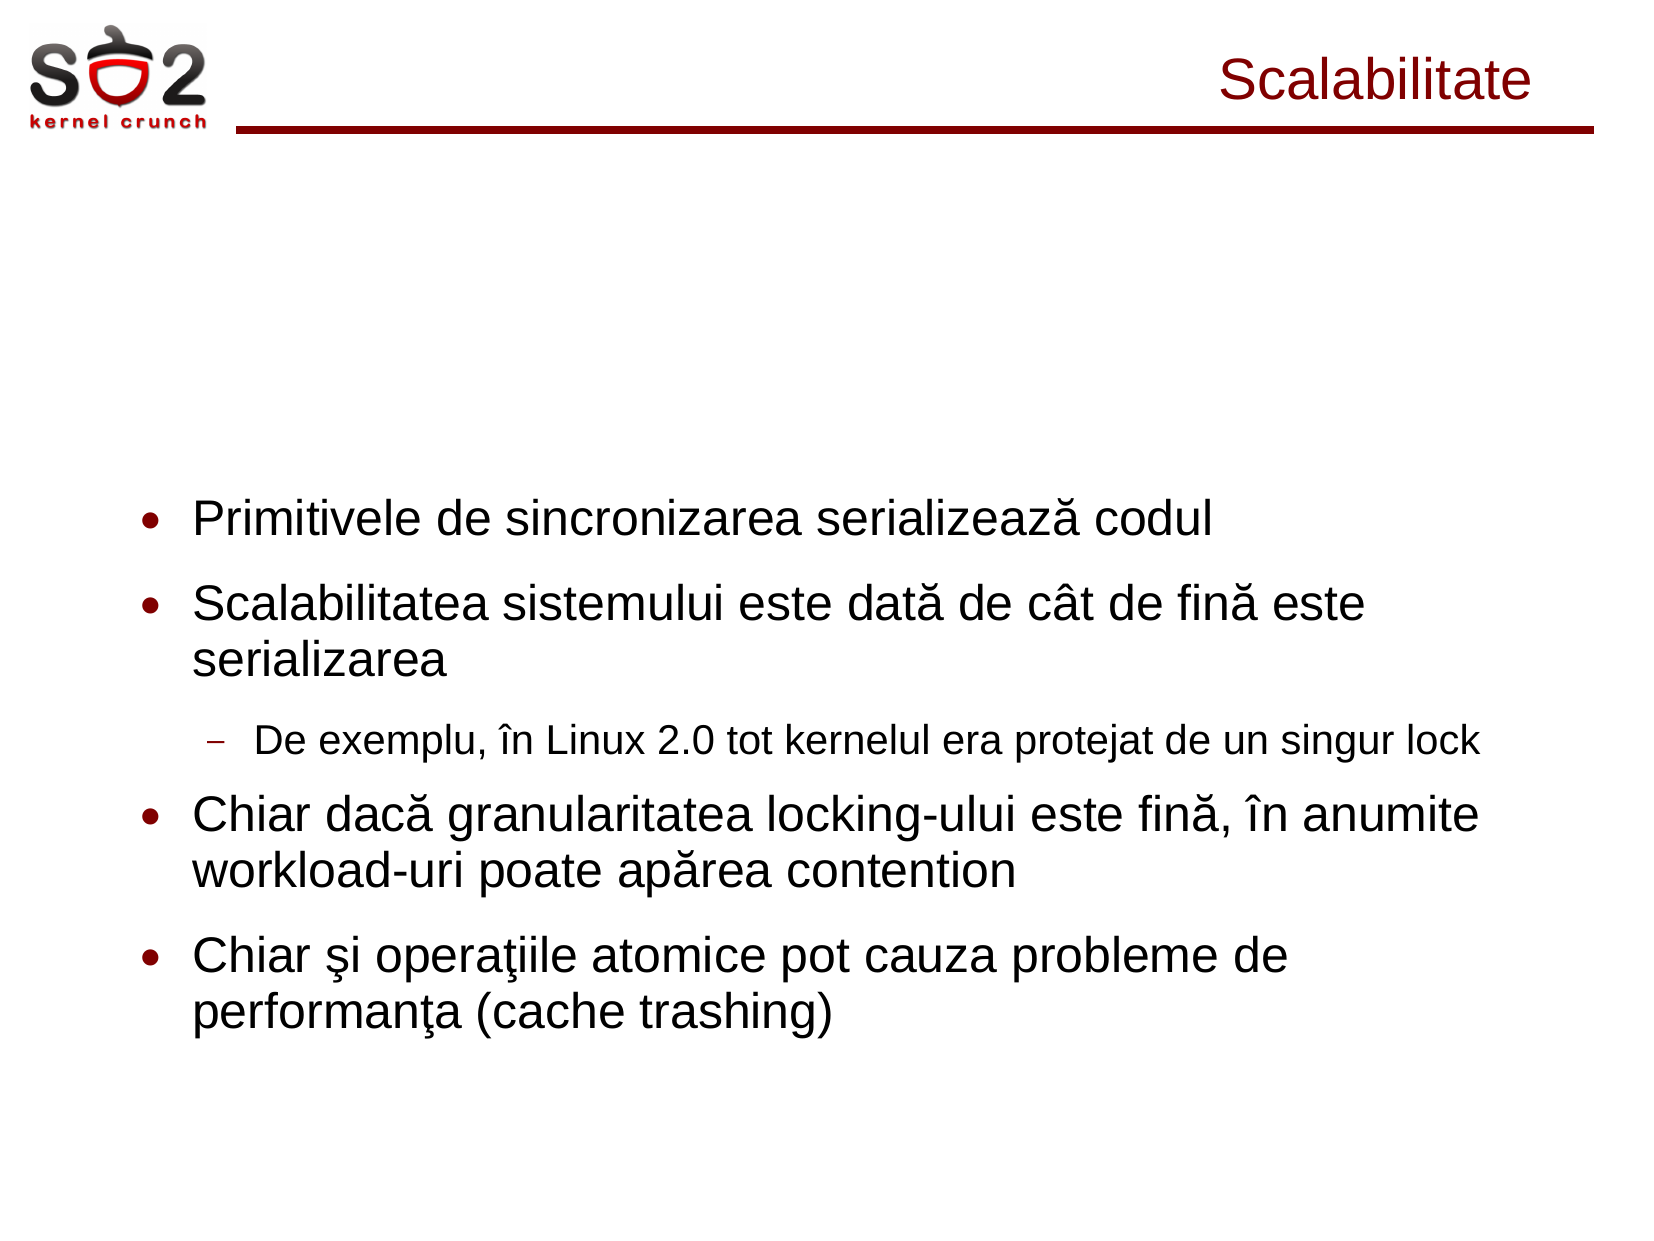

# Scalabilitate
Primitivele de sincronizarea serializează codul
Scalabilitatea sistemului este dată de cât de fină este serializarea
De exemplu, în Linux 2.0 tot kernelul era protejat de un singur lock
Chiar dacă granularitatea locking-ului este fină, în anumite workload-uri poate apărea contention
Chiar şi operaţiile atomice pot cauza probleme de performanţa (cache trashing)